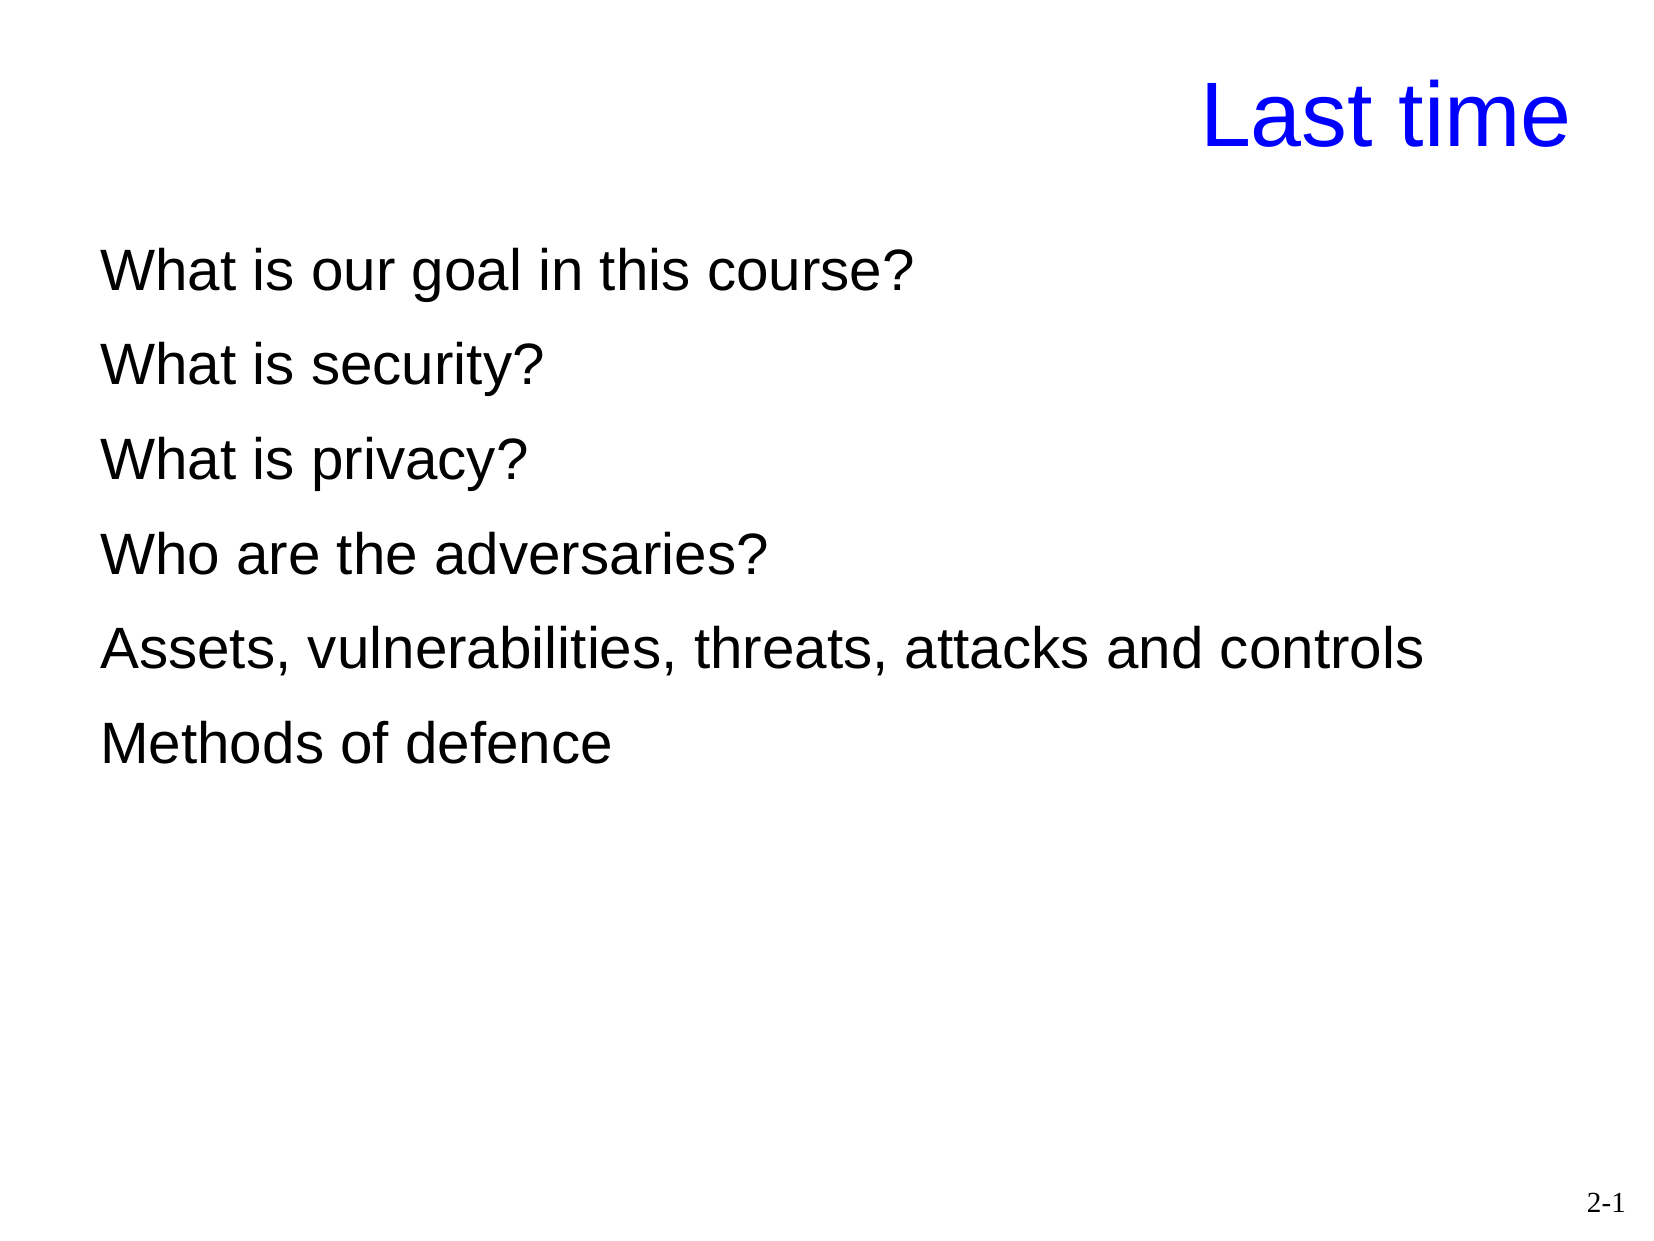

# Last time
What is our goal in this course?
What is security?
What is privacy?
Who are the adversaries?
Assets, vulnerabilities, threats, attacks and controls
Methods of defence